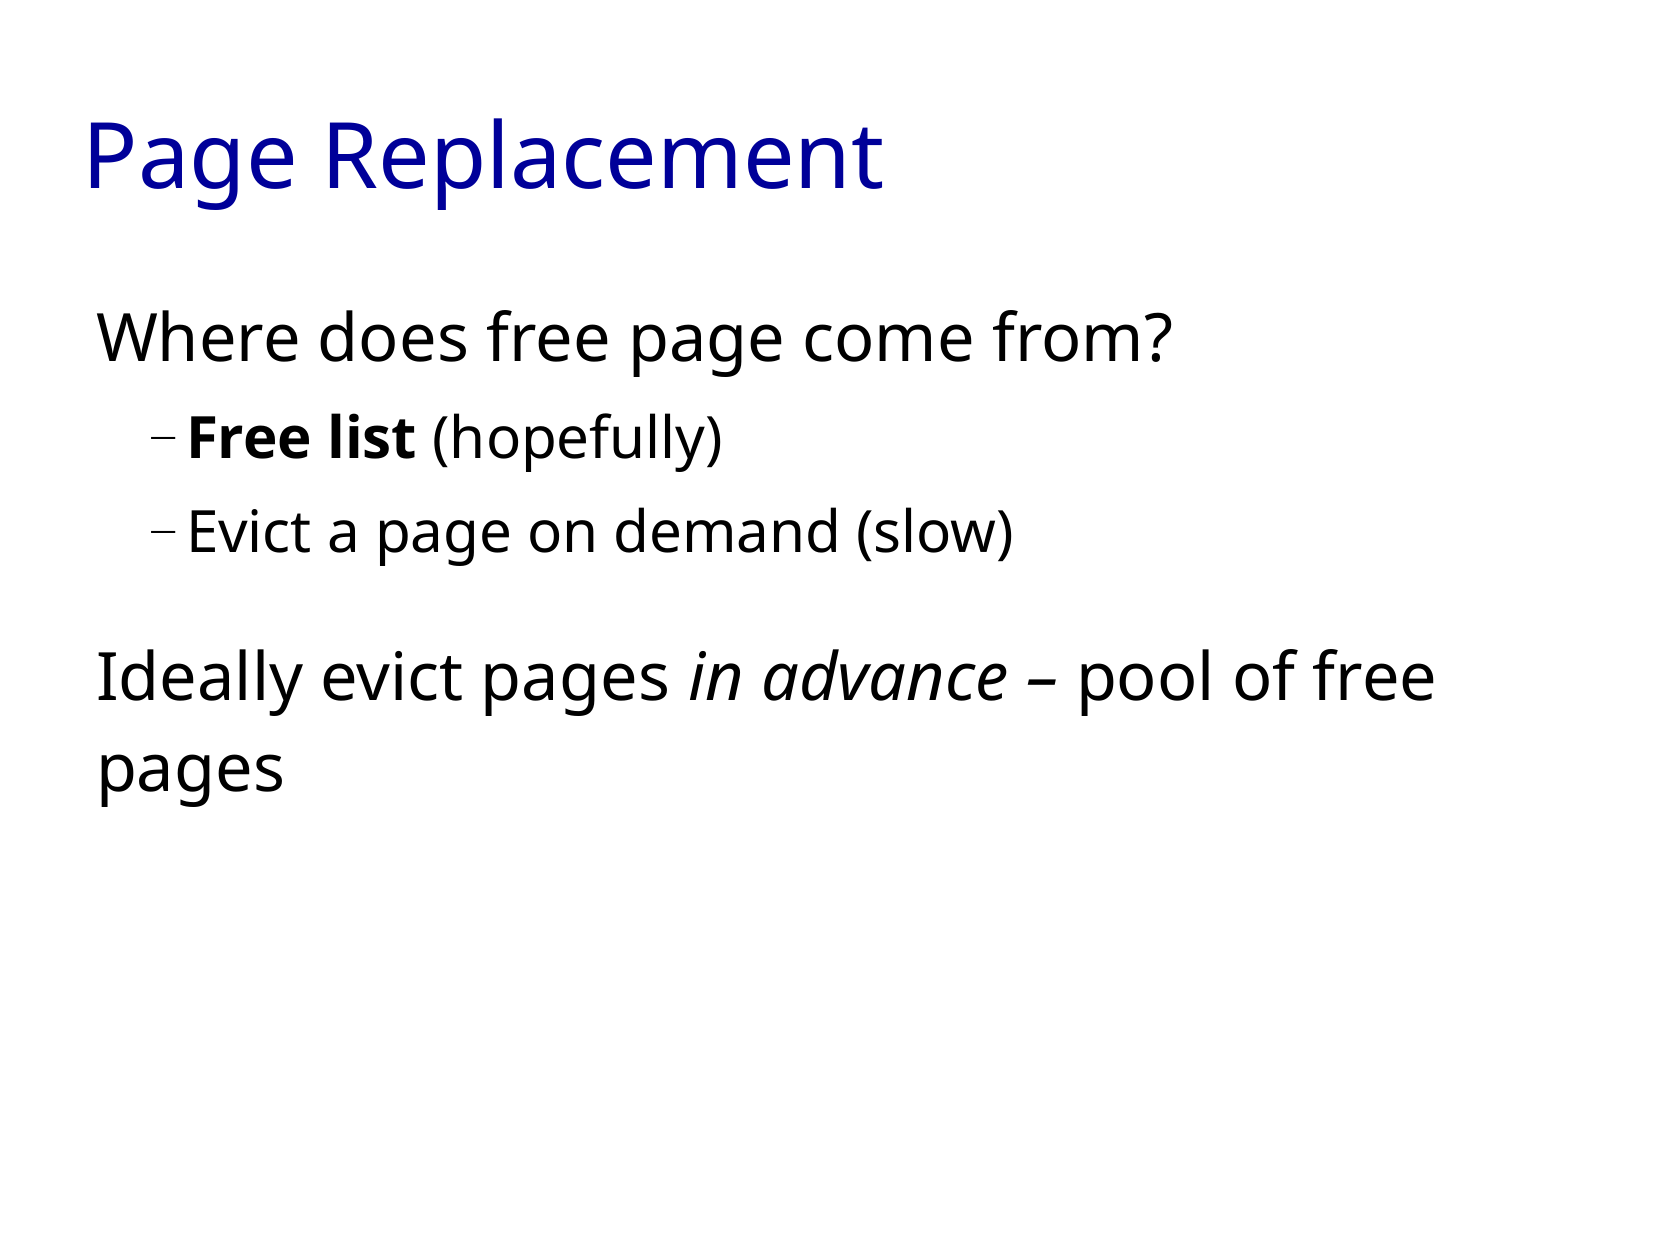

# Page Replacement
Where does free page come from?
Free list (hopefully)
Evict a page on demand (slow)
Ideally evict pages in advance – pool of free pages